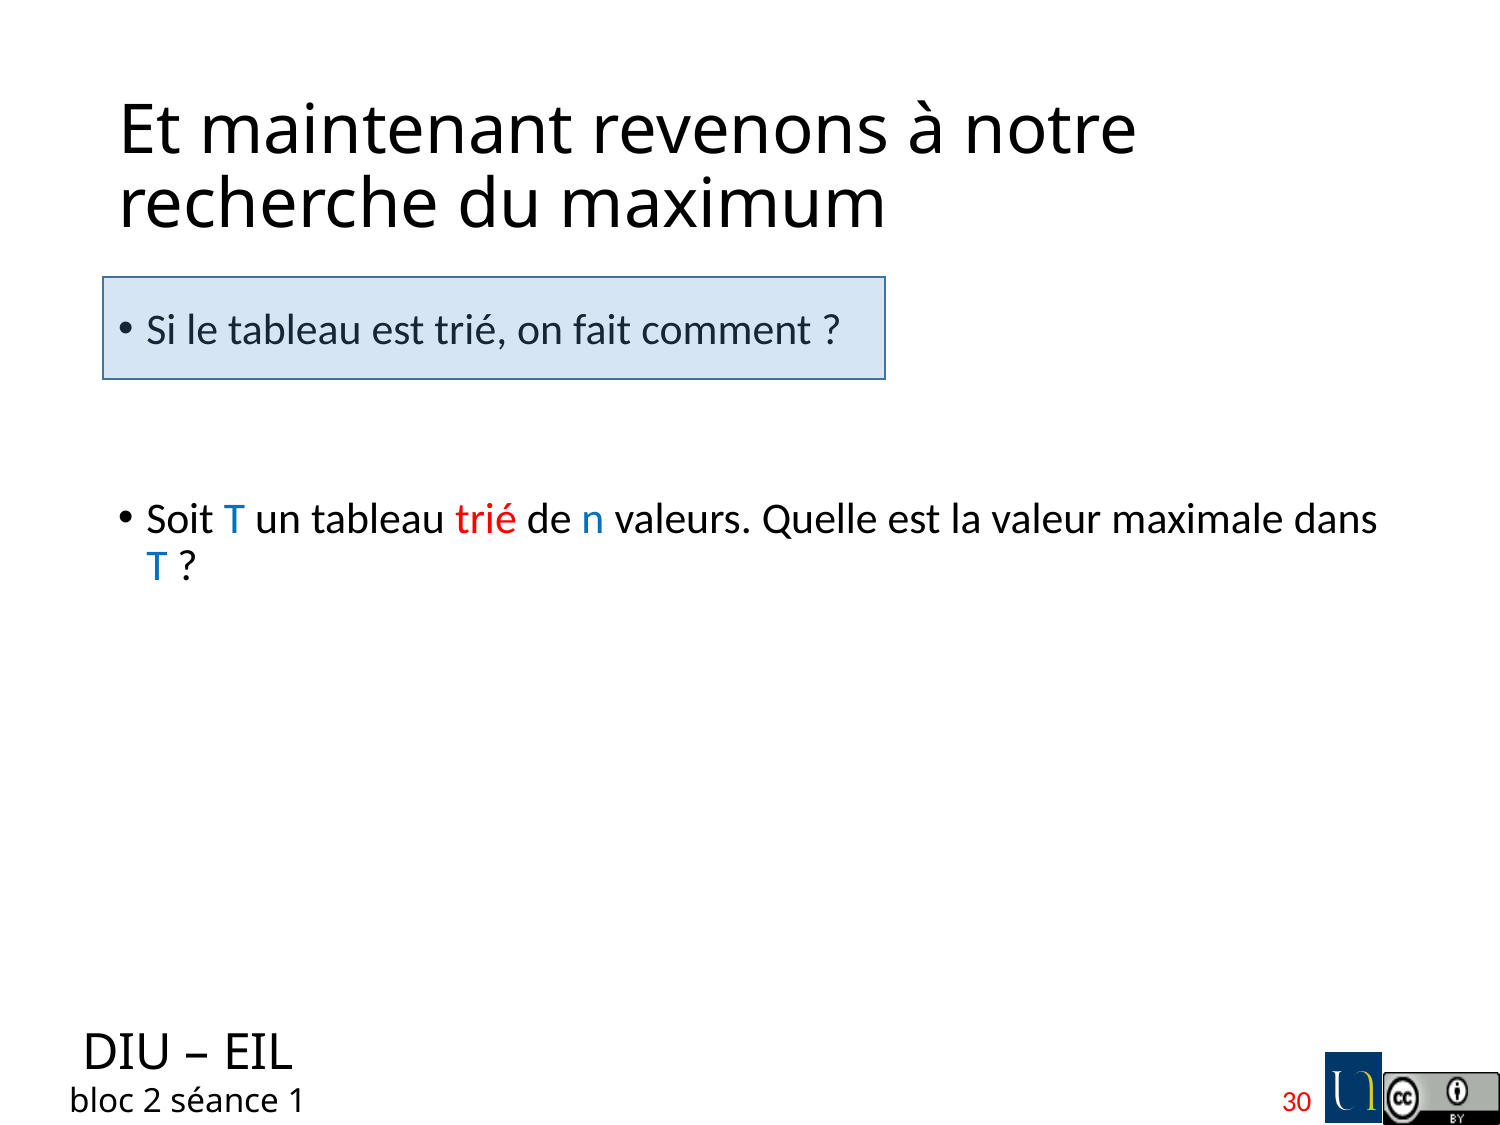

# Et maintenant revenons à notre recherche du maximum
Si le tableau est trié, on fait comment ?
Soit T un tableau trié de n valeurs. Quelle est la valeur maximale dans T ?